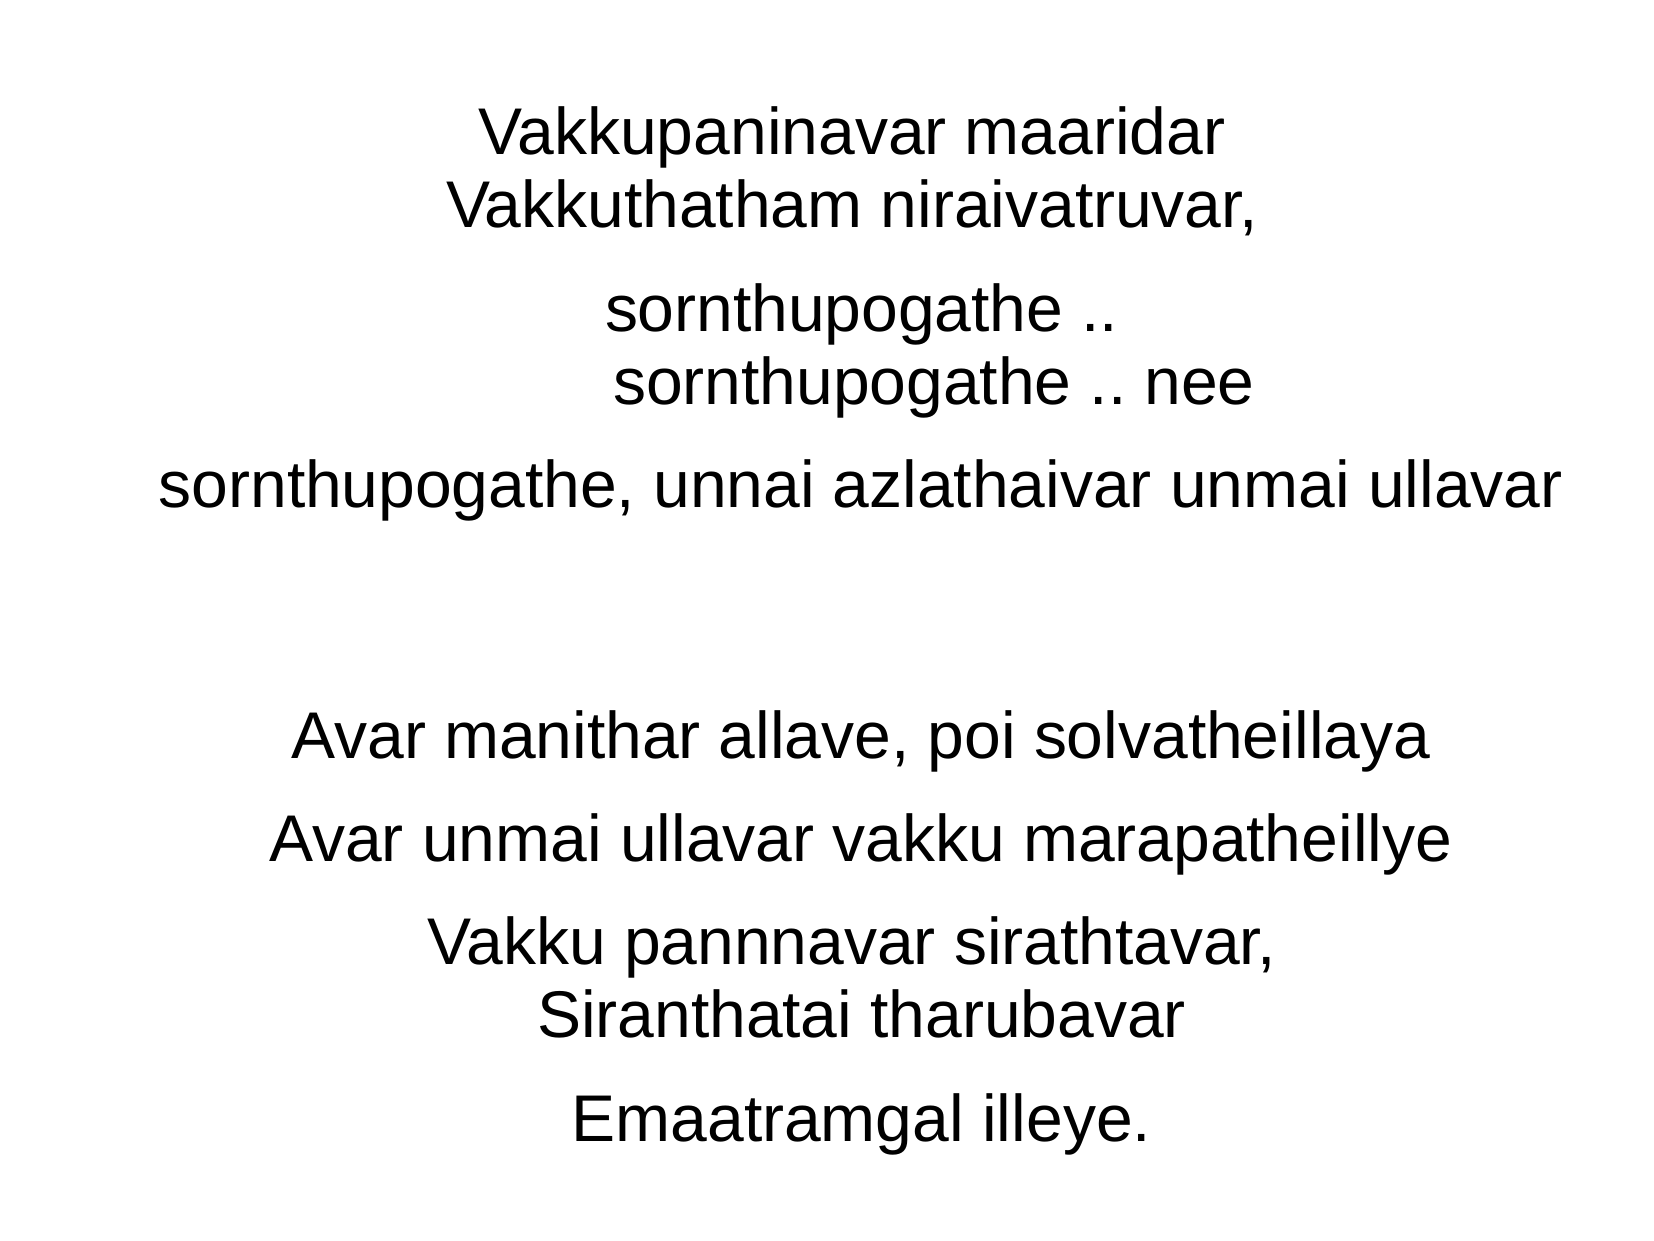

# Vakkupaninavar maaridar Vakkuthatham niraivatruvar,
sornthupogathe ..
 sornthupogathe .. nee
sornthupogathe, unnai azlathaivar unmai ullavar
Avar manithar allave, poi solvatheillaya
Avar unmai ullavar vakku marapatheillye
Vakku pannnavar sirathtavar,
Siranthatai tharubavar
Emaatramgal illeye.